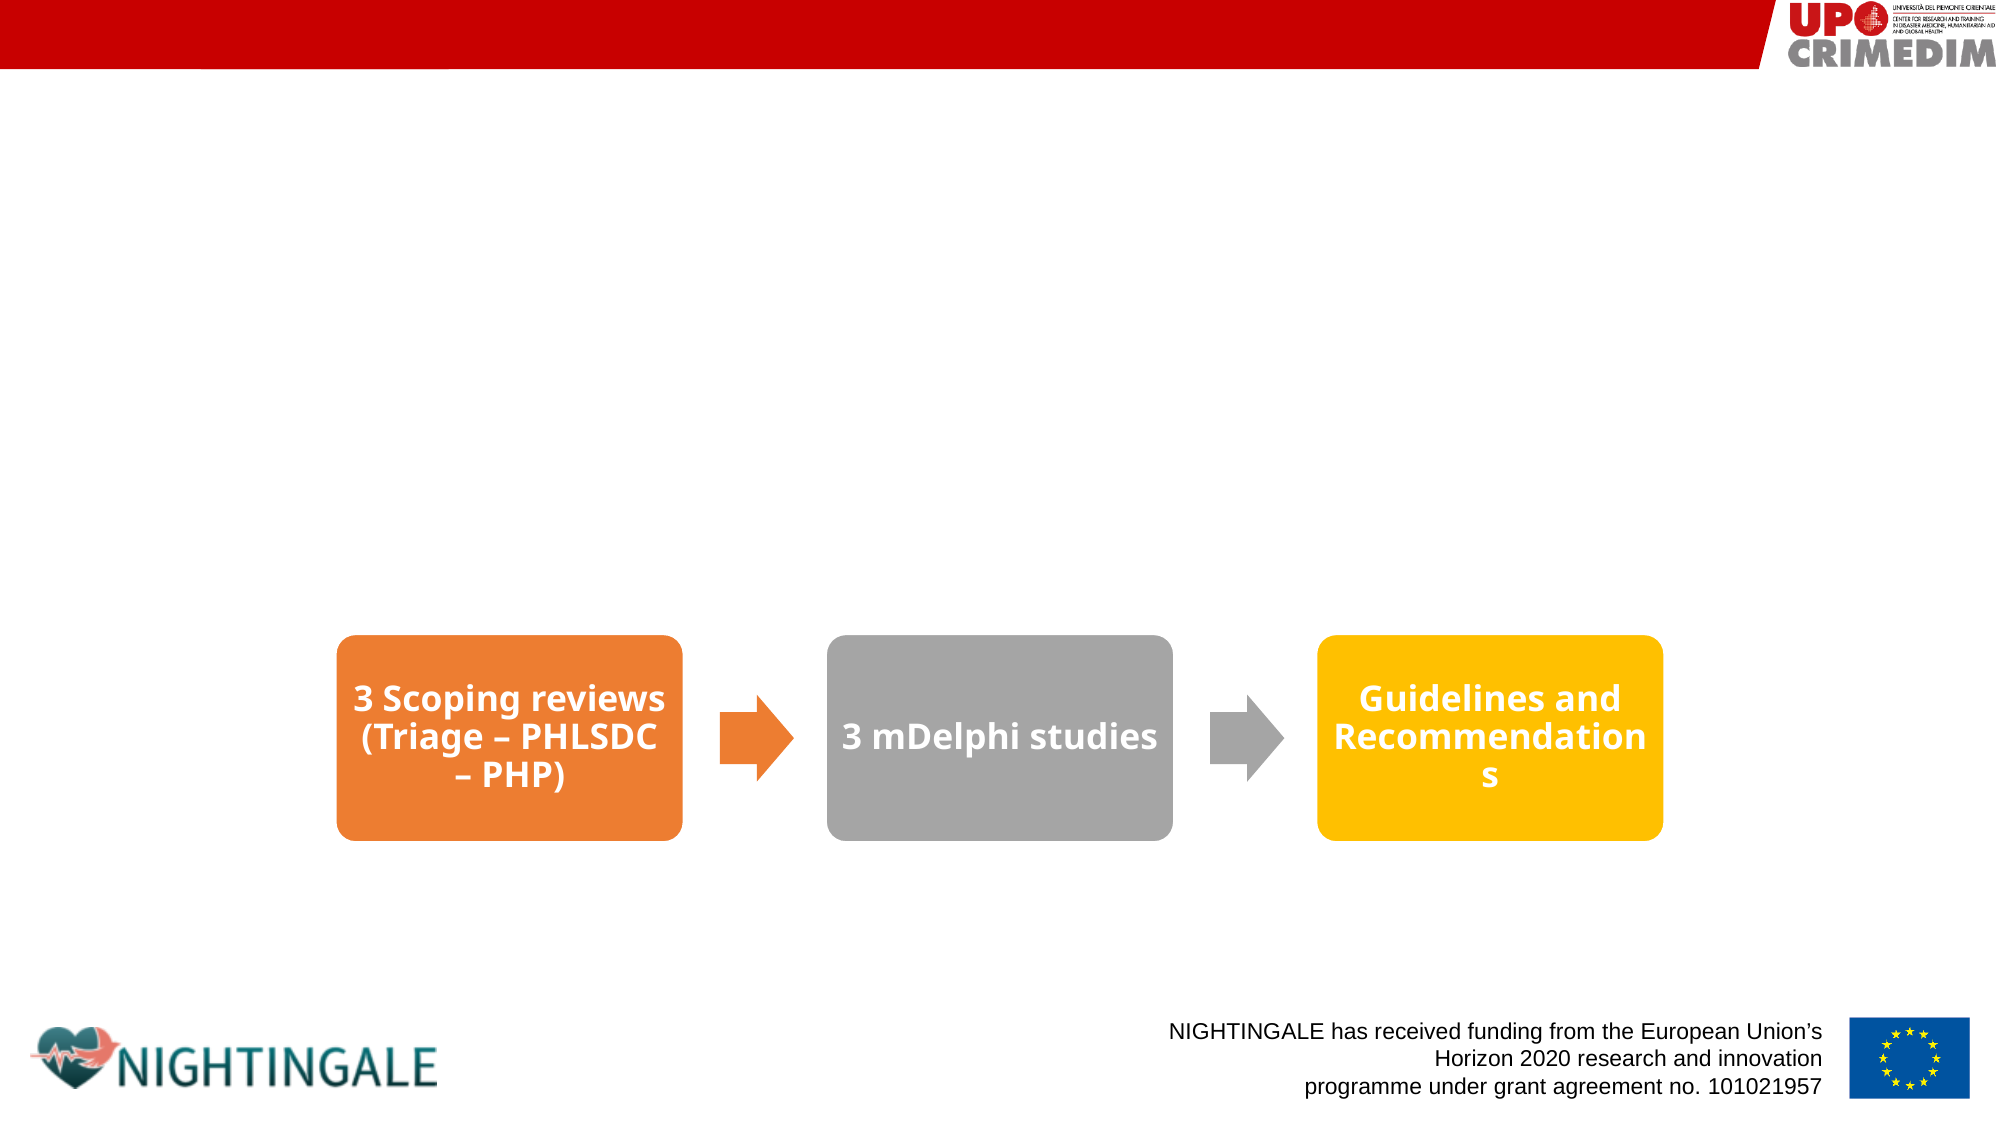

3 Scoping reviews (Triage – PHLSDC – PHP)
3 mDelphi studies
Guidelines and Recommendations
NIGHTINGALE has received funding from the European Union’s Horizon 2020 research and innovation
programme under grant agreement no. 101021957